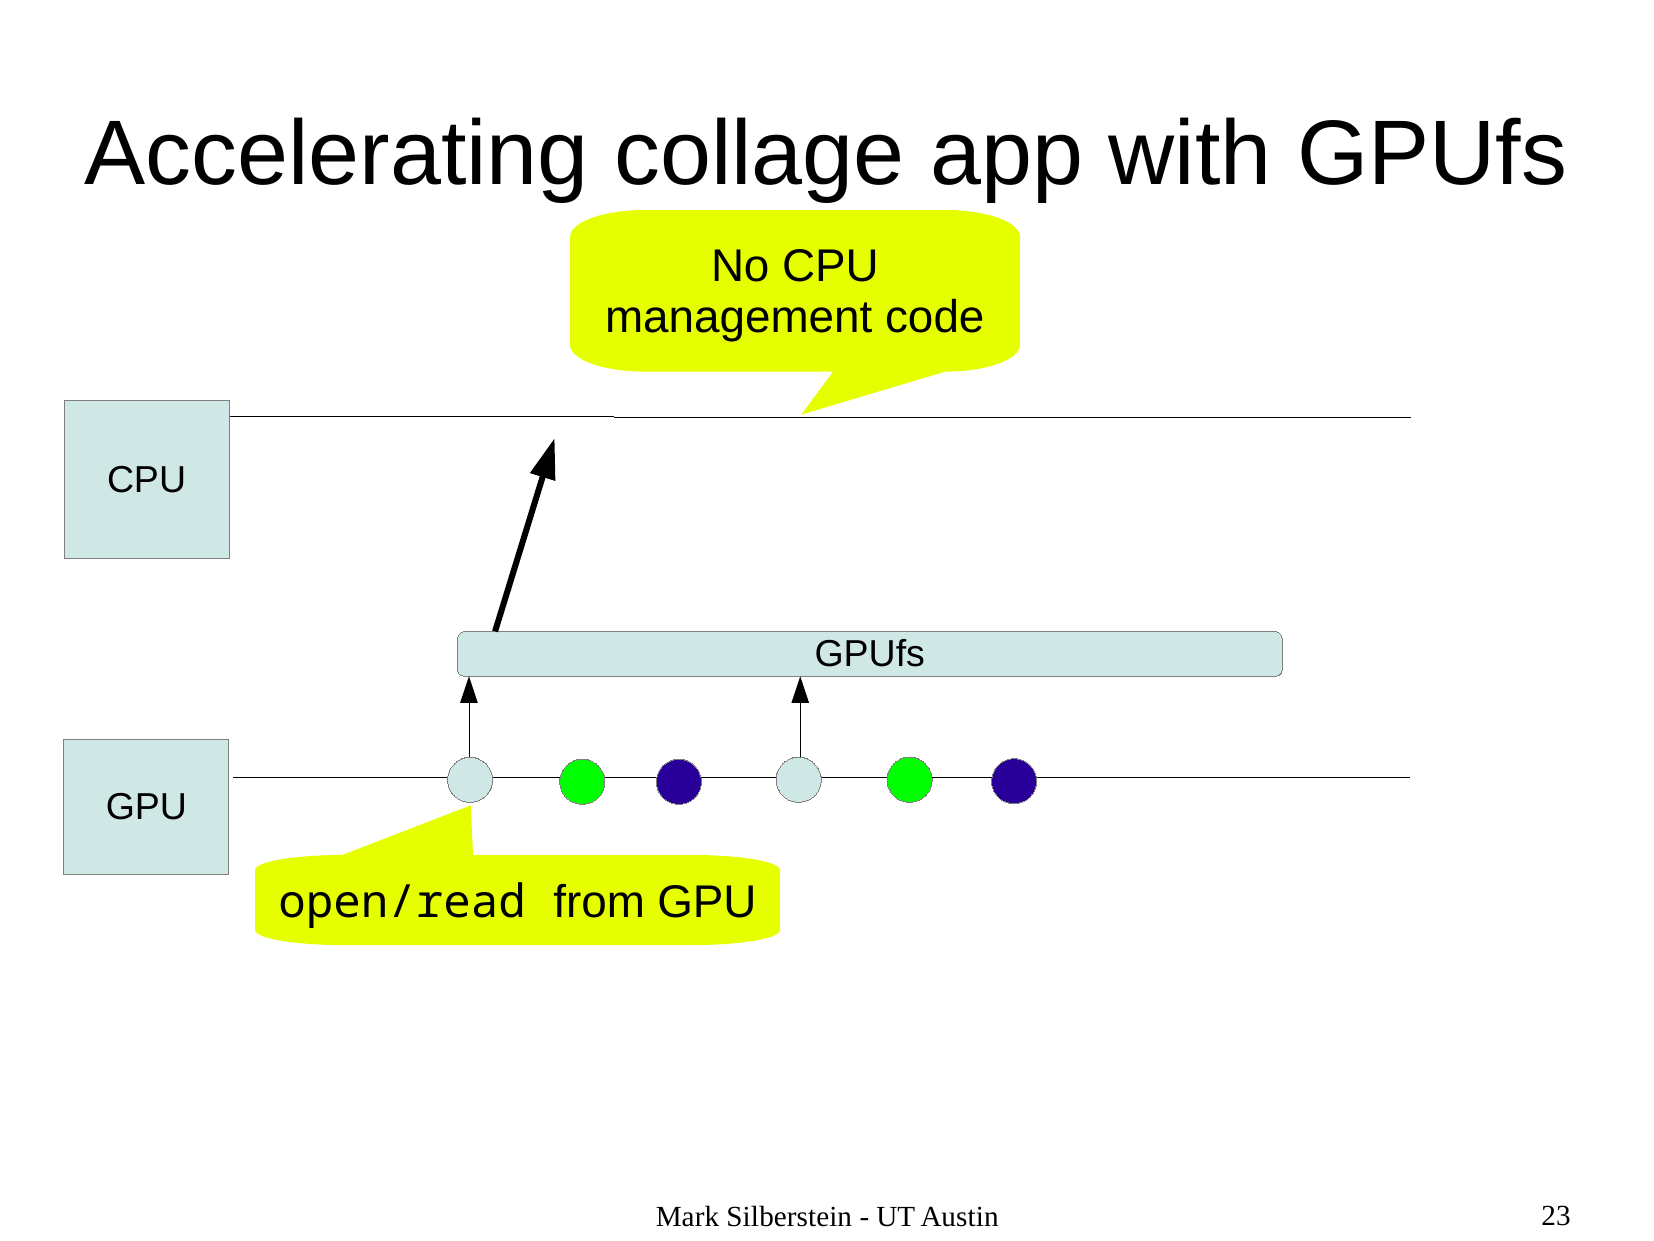

# Accelerating collage app with GPUfs
No CPU
management code
CPU
CPU
CPU
GPUfs
GPUfs
GPU
open/read from GPU
23
Mark Silberstein - UT Austin